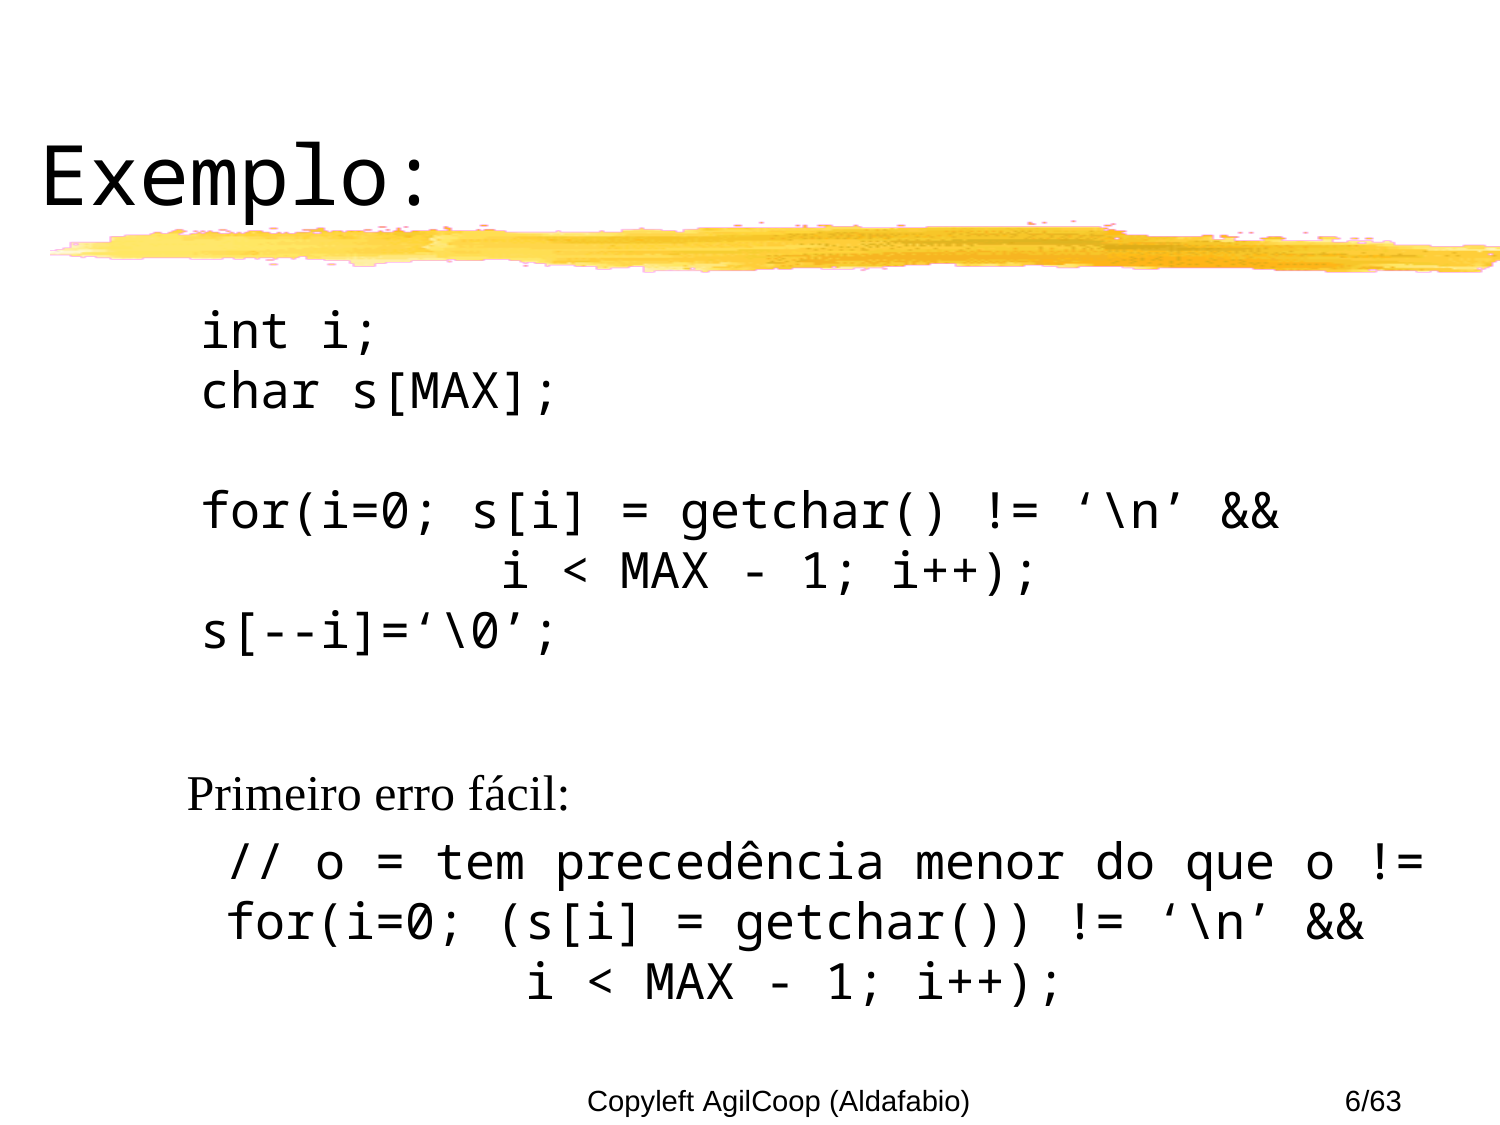

# Exemplo:
int i;
char s[MAX];
for(i=0; s[i] = getchar() != ‘\n’ &&
 i < MAX - 1; i++);
s[--i]=‘\0’;
Primeiro erro fácil:
// o = tem precedência menor do que o !=
for(i=0; (s[i] = getchar()) != ‘\n’ &&
 i < MAX - 1; i++);
6